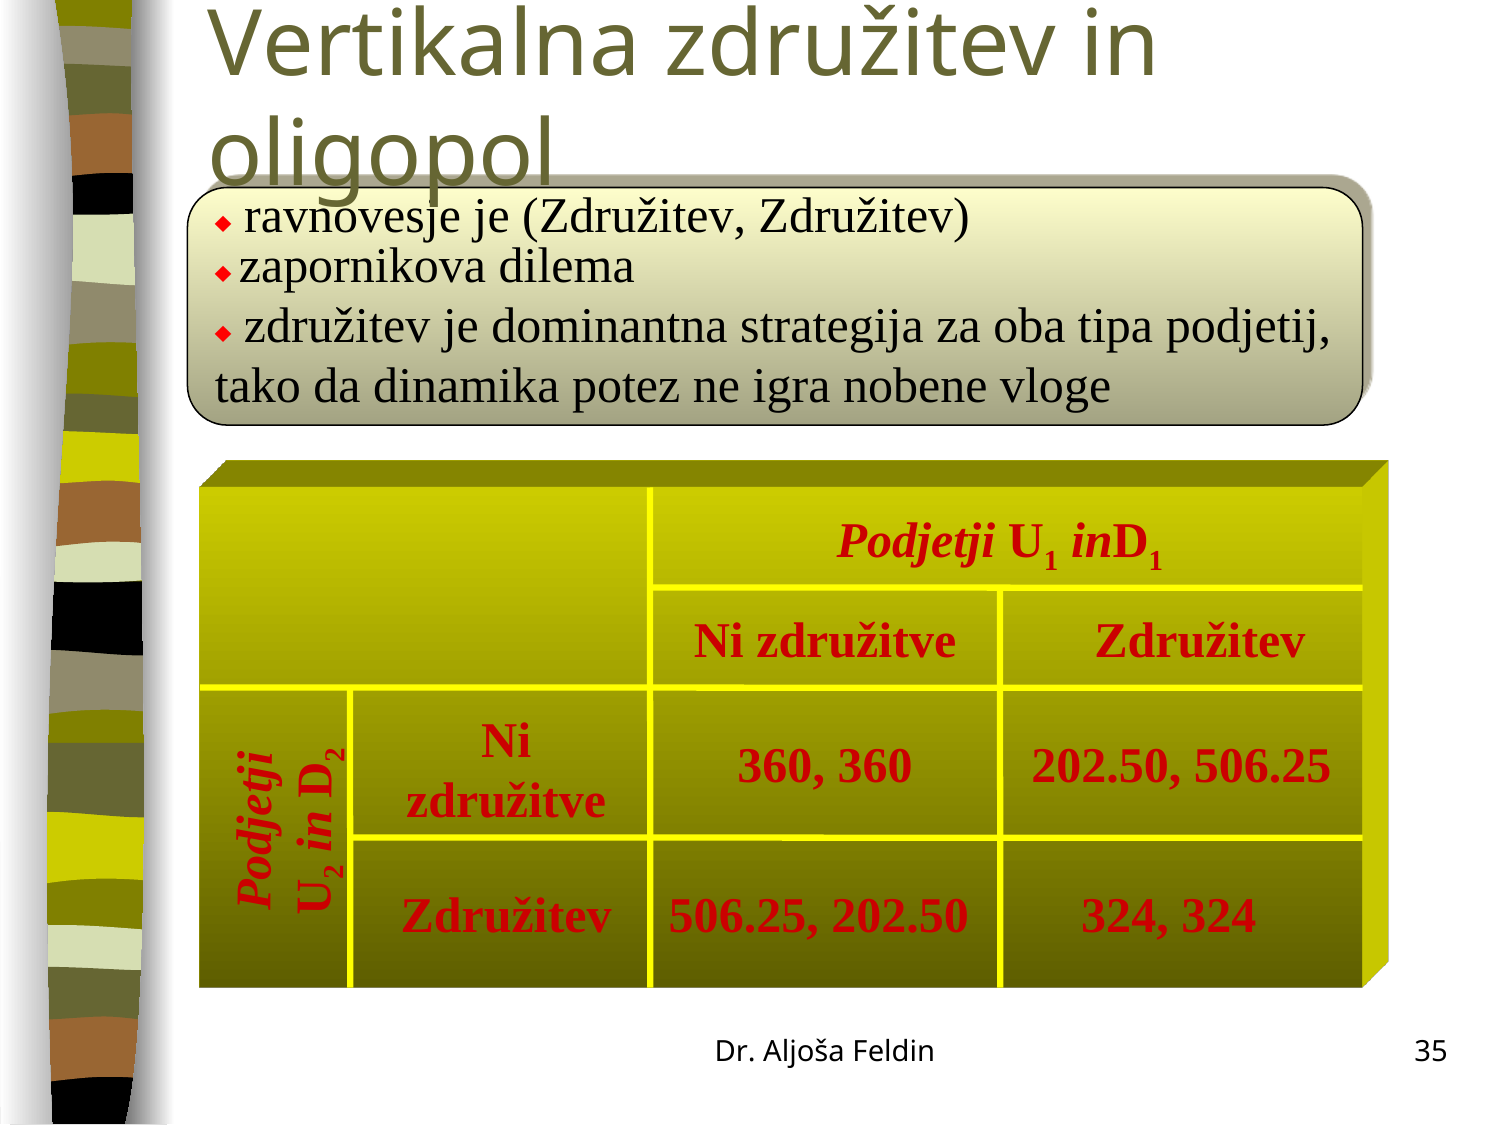

# Vertikalna združitev in oligopol
 ravnovesje je (Združitev, Združitev)
 zapornikova dilema
 združitev je dominantna strategija za oba tipa podjetij, tako da dinamika potez ne igra nobene vloge
Podjetji U1 inD1
Ni združitve
Združitev
Ni združitve
360, 360
202.50, 506.25
Podjetji U2 in D2
Združitev
506.25, 202.50
324, 324
Dr. Aljoša Feldin